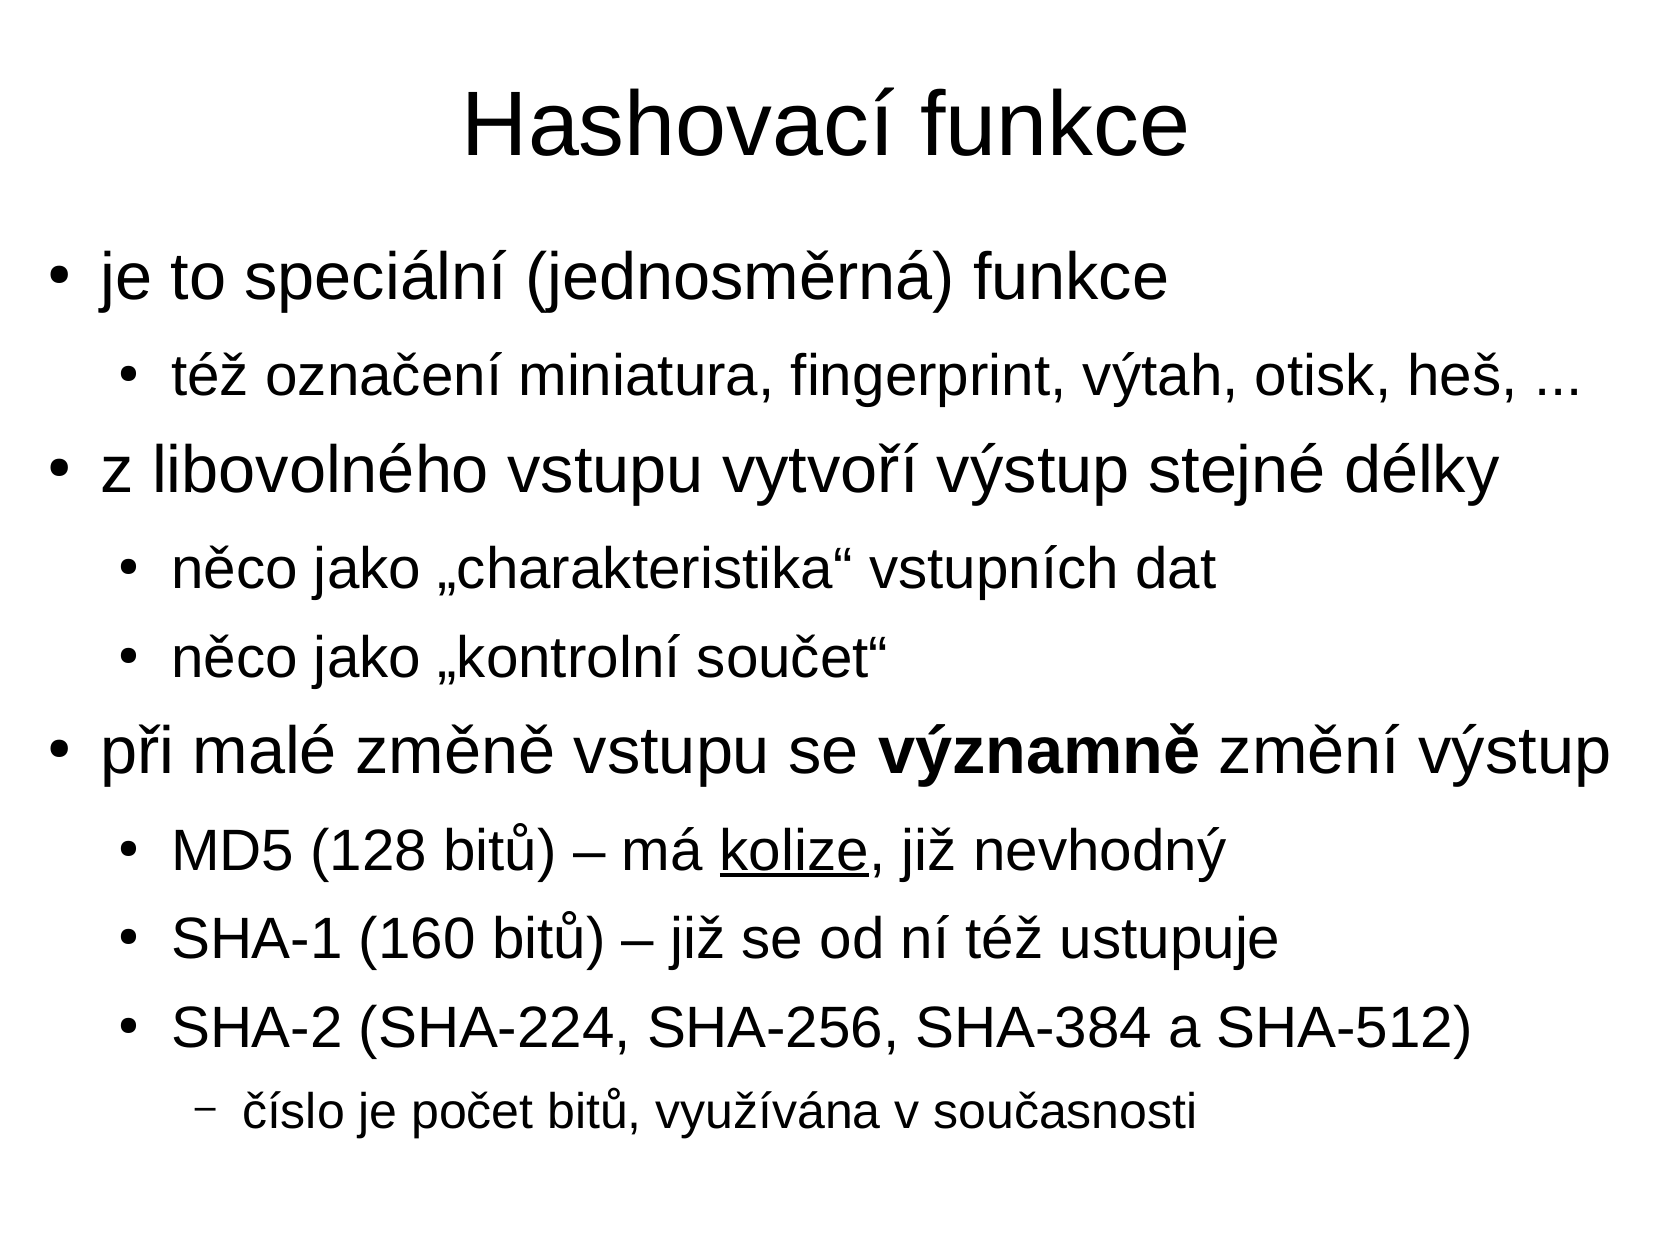

# Hashovací funkce
je to speciální (jednosměrná) funkce
též označení miniatura, fingerprint, výtah, otisk, heš, ...
z libovolného vstupu vytvoří výstup stejné délky
něco jako „charakteristika“ vstupních dat
něco jako „kontrolní součet“
při malé změně vstupu se významně změní výstup
MD5 (128 bitů) – má kolize, již nevhodný
SHA-1 (160 bitů) – již se od ní též ustupuje
SHA-2 (SHA-224, SHA-256, SHA-384 a SHA-512)
číslo je počet bitů, využívána v současnosti